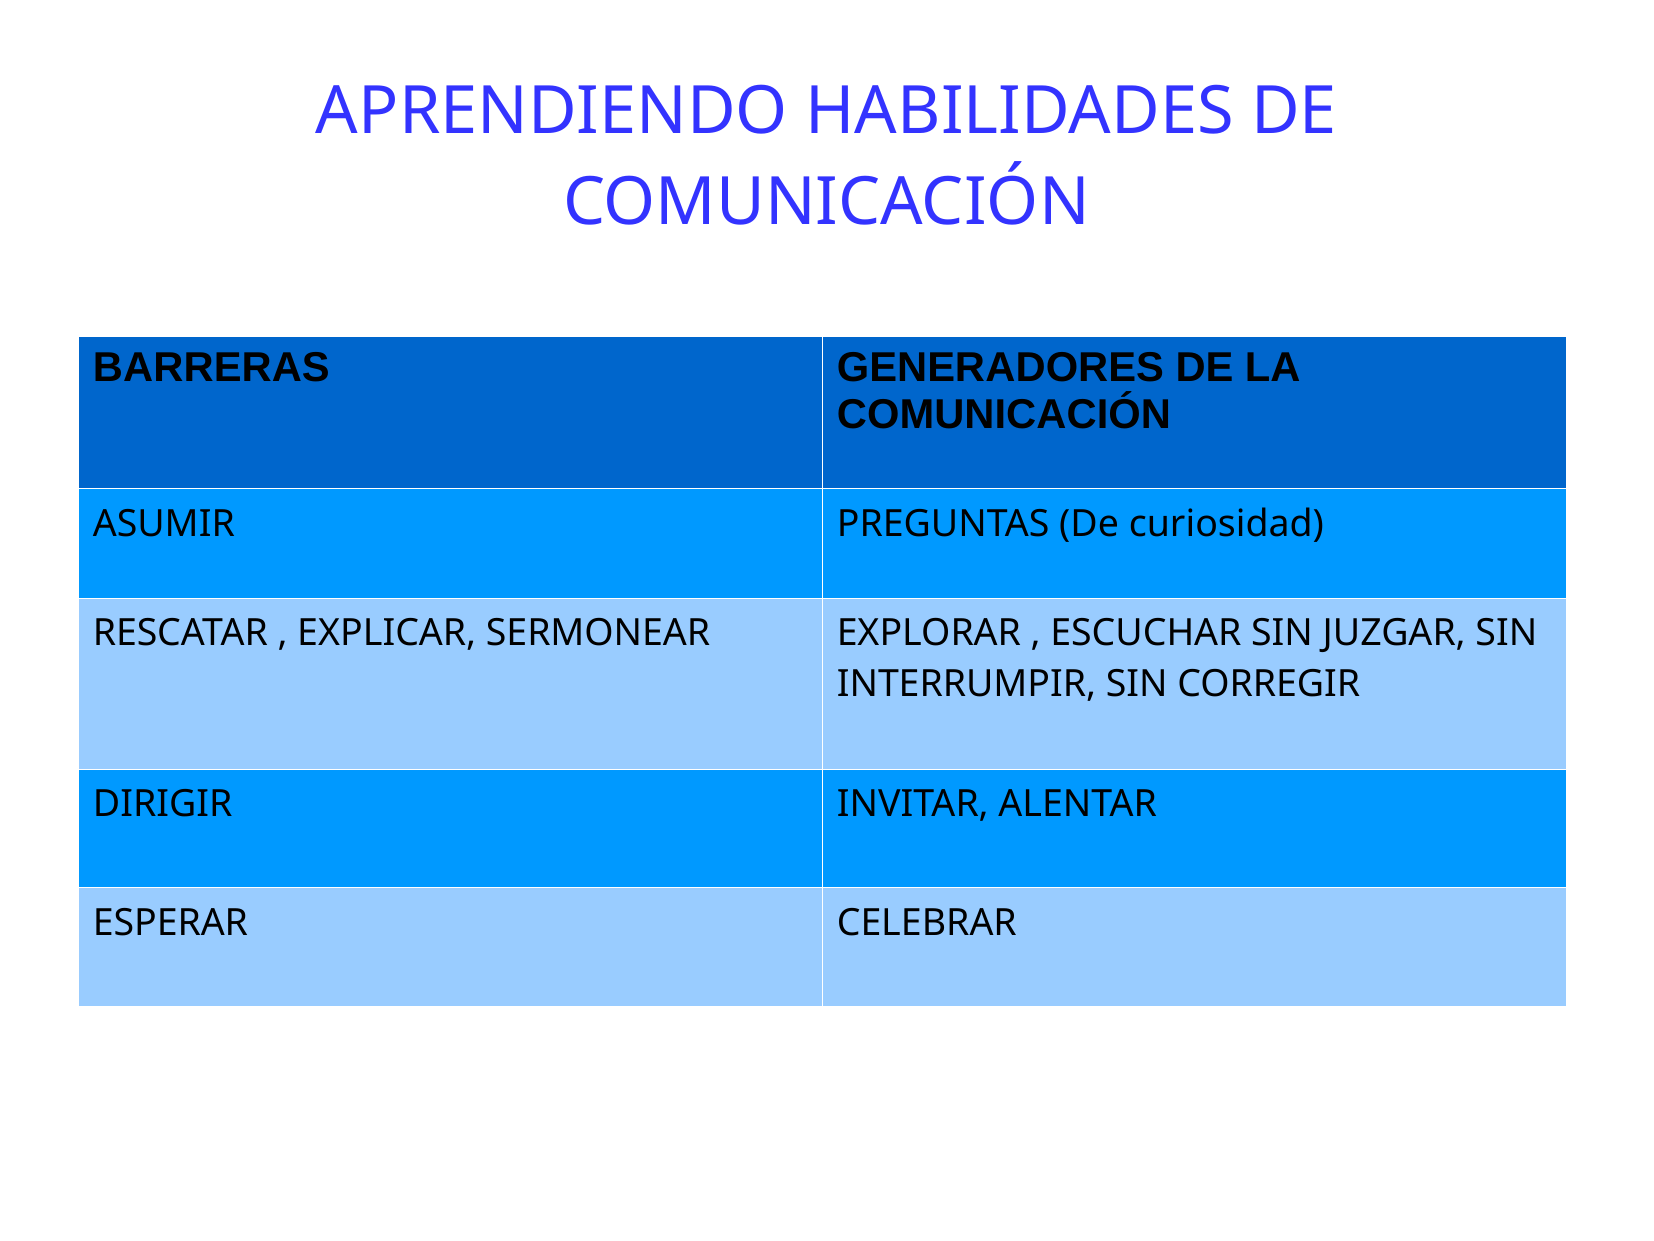

# APRENDIENDO HABILIDADES DE COMUNICACIÓN
| BARRERAS | GENERADORES DE LA COMUNICACIÓN |
| --- | --- |
| ASUMIR | PREGUNTAS (De curiosidad) |
| RESCATAR , EXPLICAR, SERMONEAR | EXPLORAR , ESCUCHAR SIN JUZGAR, SIN INTERRUMPIR, SIN CORREGIR |
| DIRIGIR | INVITAR, ALENTAR |
| ESPERAR | CELEBRAR |